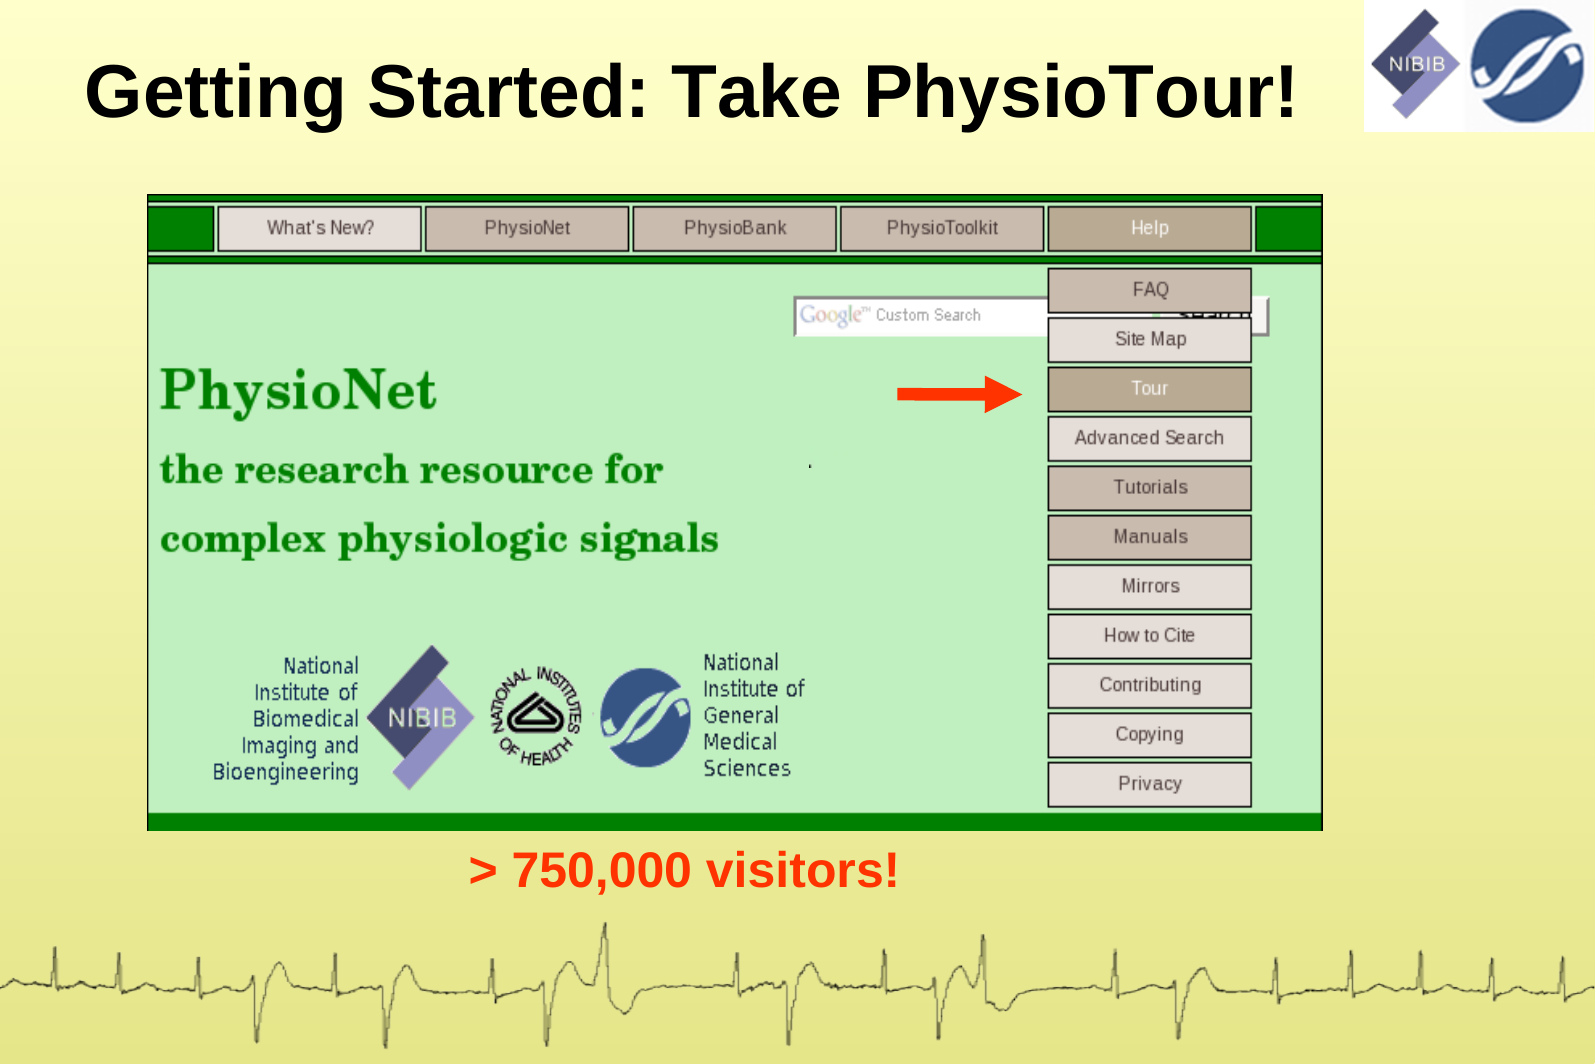

Getting Started: Take PhysioTour!
> 750,000 visitors!